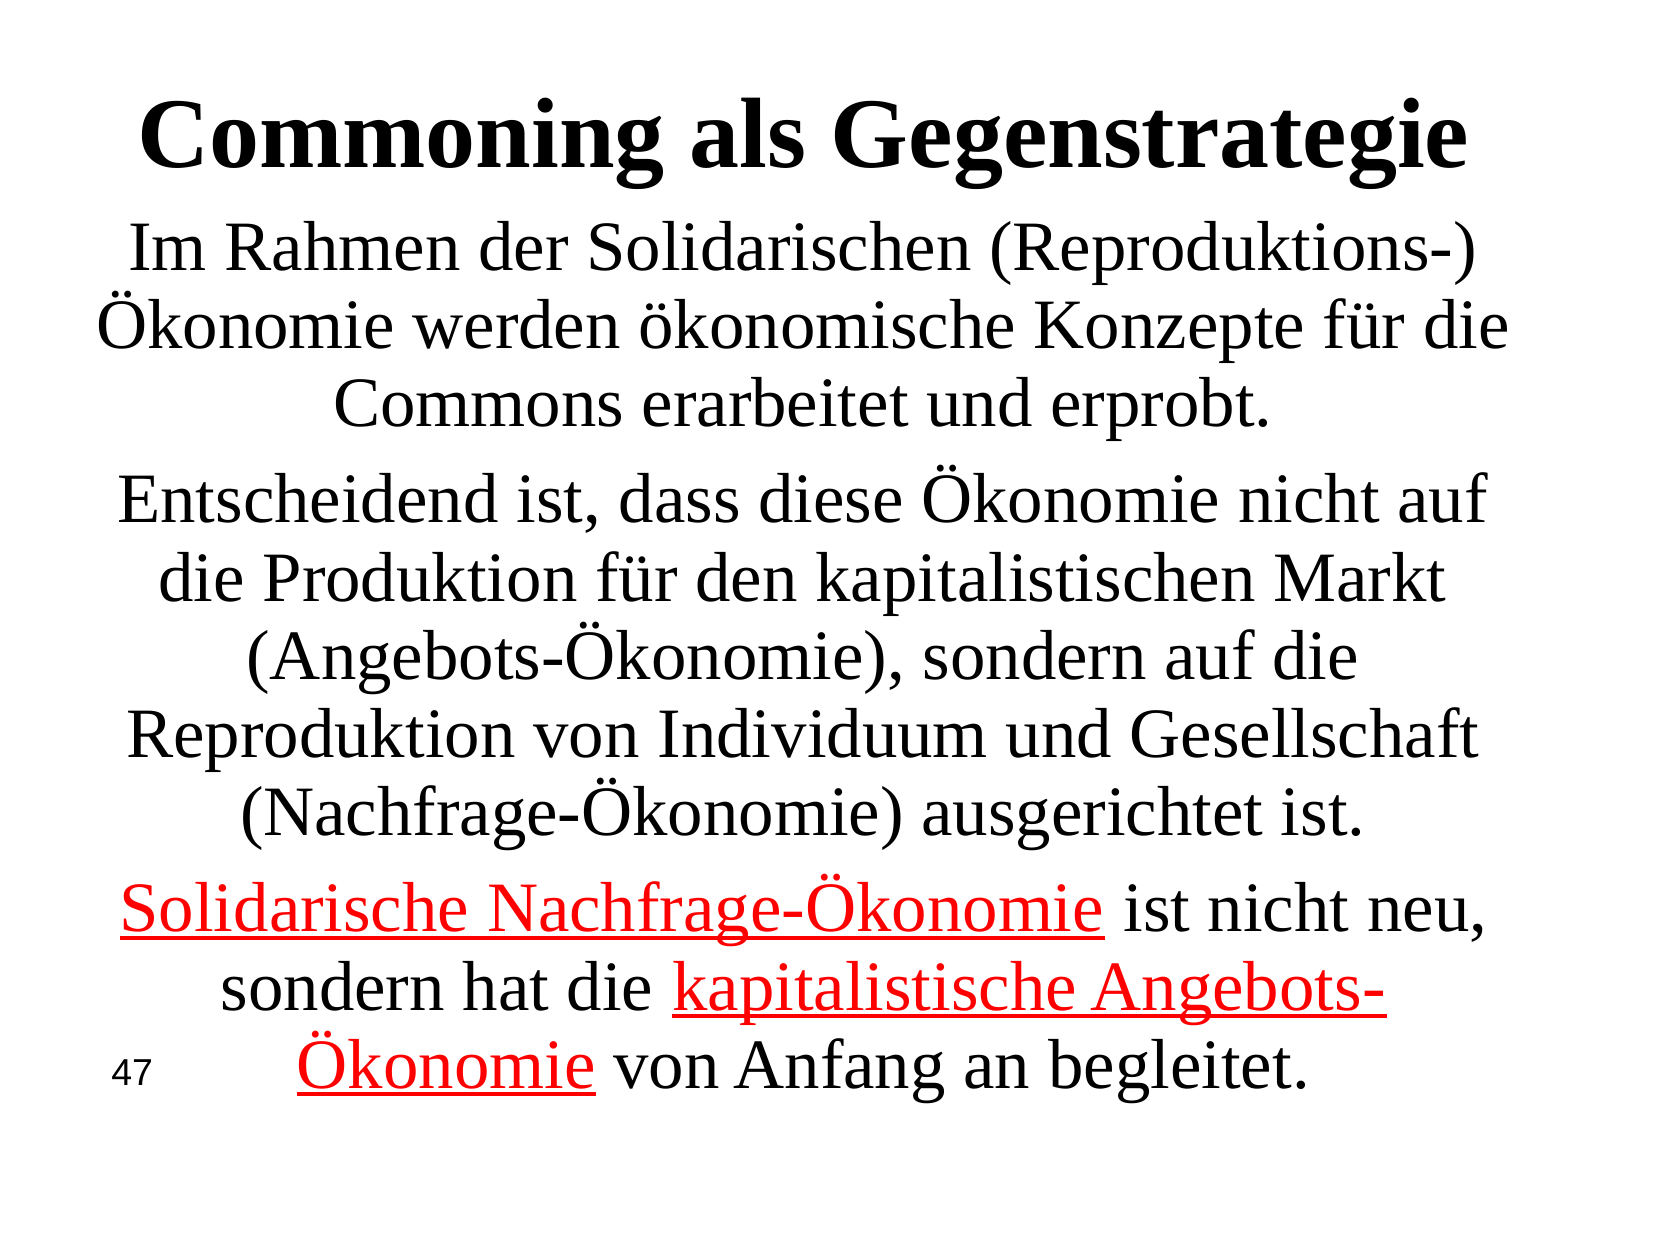

Commoning als Gegenstrategie
Im Rahmen der Solidarischen (Reproduktions-) Ökonomie werden ökonomische Konzepte für die Commons erarbeitet und erprobt.
Entscheidend ist, dass diese Ökonomie nicht auf die Produktion für den kapitalistischen Markt (Angebots-Ökonomie), sondern auf die Reproduktion von Individuum und Gesellschaft (Nachfrage-Ökonomie) ausgerichtet ist.
Solidarische Nachfrage-Ökonomie ist nicht neu, sondern hat die kapitalistische Angebots-Ökonomie von Anfang an begleitet.